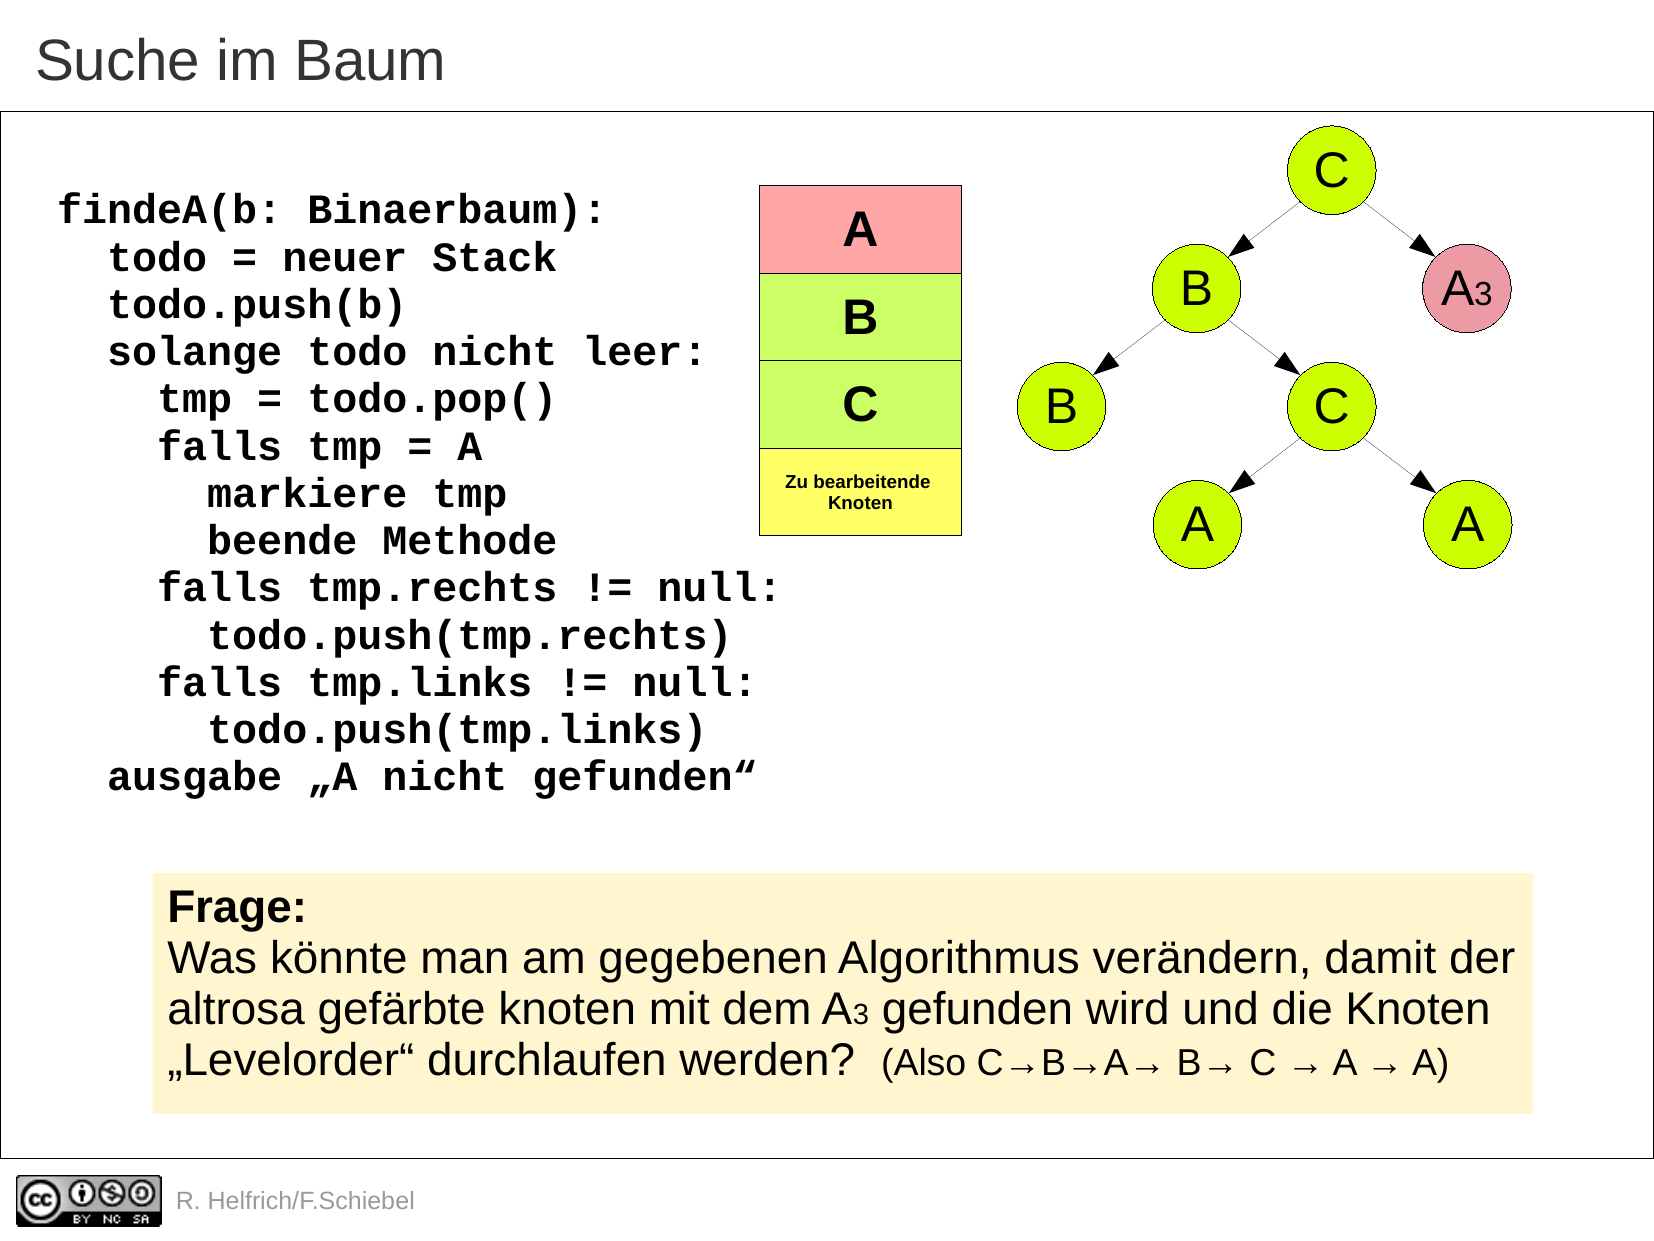

# Suche im Baum
C
B
A3
B
C
A
A
D
A
findeA(b: Binaerbaum):
 todo = neuer Stack
 todo.push(b)
 solange todo nicht leer:
 tmp = todo.pop()
 falls tmp = A
 markiere tmp
 beende Methode
 falls tmp.rechts != null:
 todo.push(tmp.rechts)
 falls tmp.links != null:
 todo.push(tmp.links)
 ausgabe „A nicht gefunden“
B
E
B
A
C
Zu bearbeitende
Knoten
Frage:
Was könnte man am gegebenen Algorithmus verändern, damit der altrosa gefärbte knoten mit dem A3 gefunden wird und die Knoten „Levelorder“ durchlaufen werden? (Also C→B→A→ B→ C → A → A)